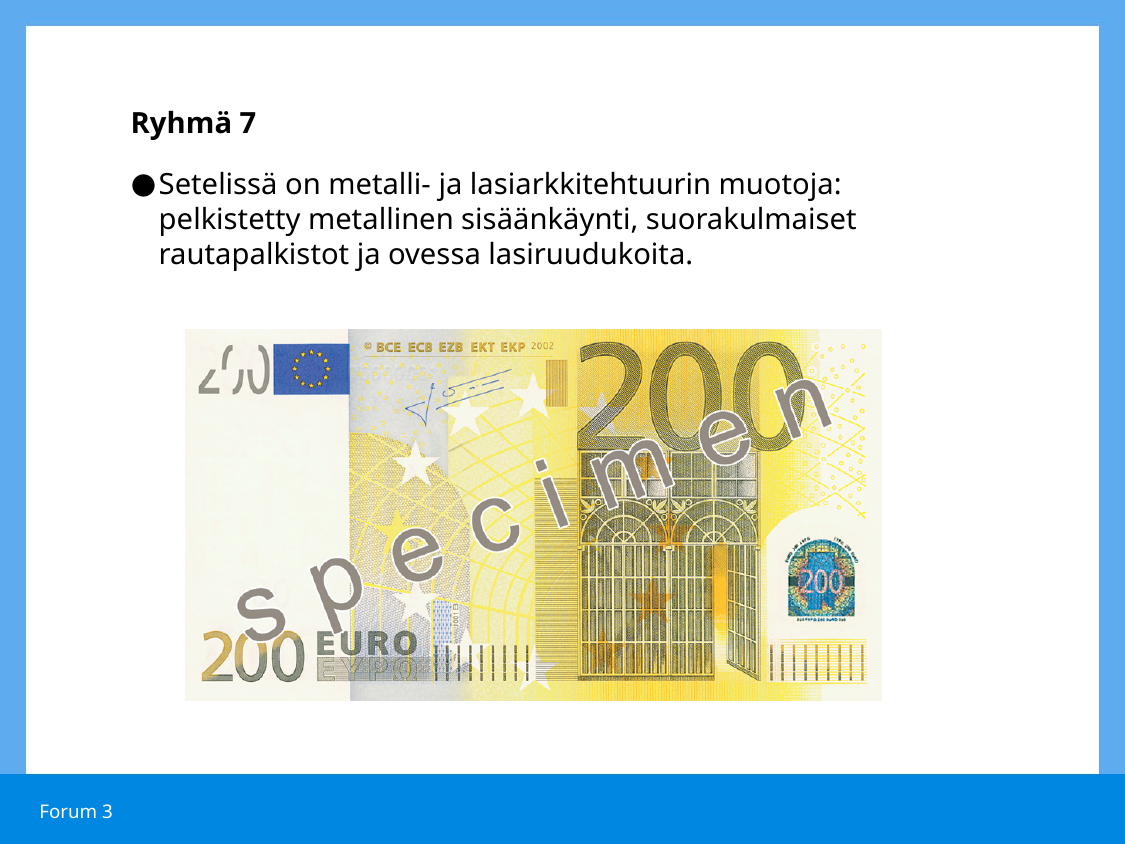

# Ryhmä 7
Setelissä on metalli- ja lasiarkkitehtuurin muotoja: pelkistetty metallinen sisäänkäynti, suorakulmaiset rautapalkistot ja ovessa lasiruudukoita.